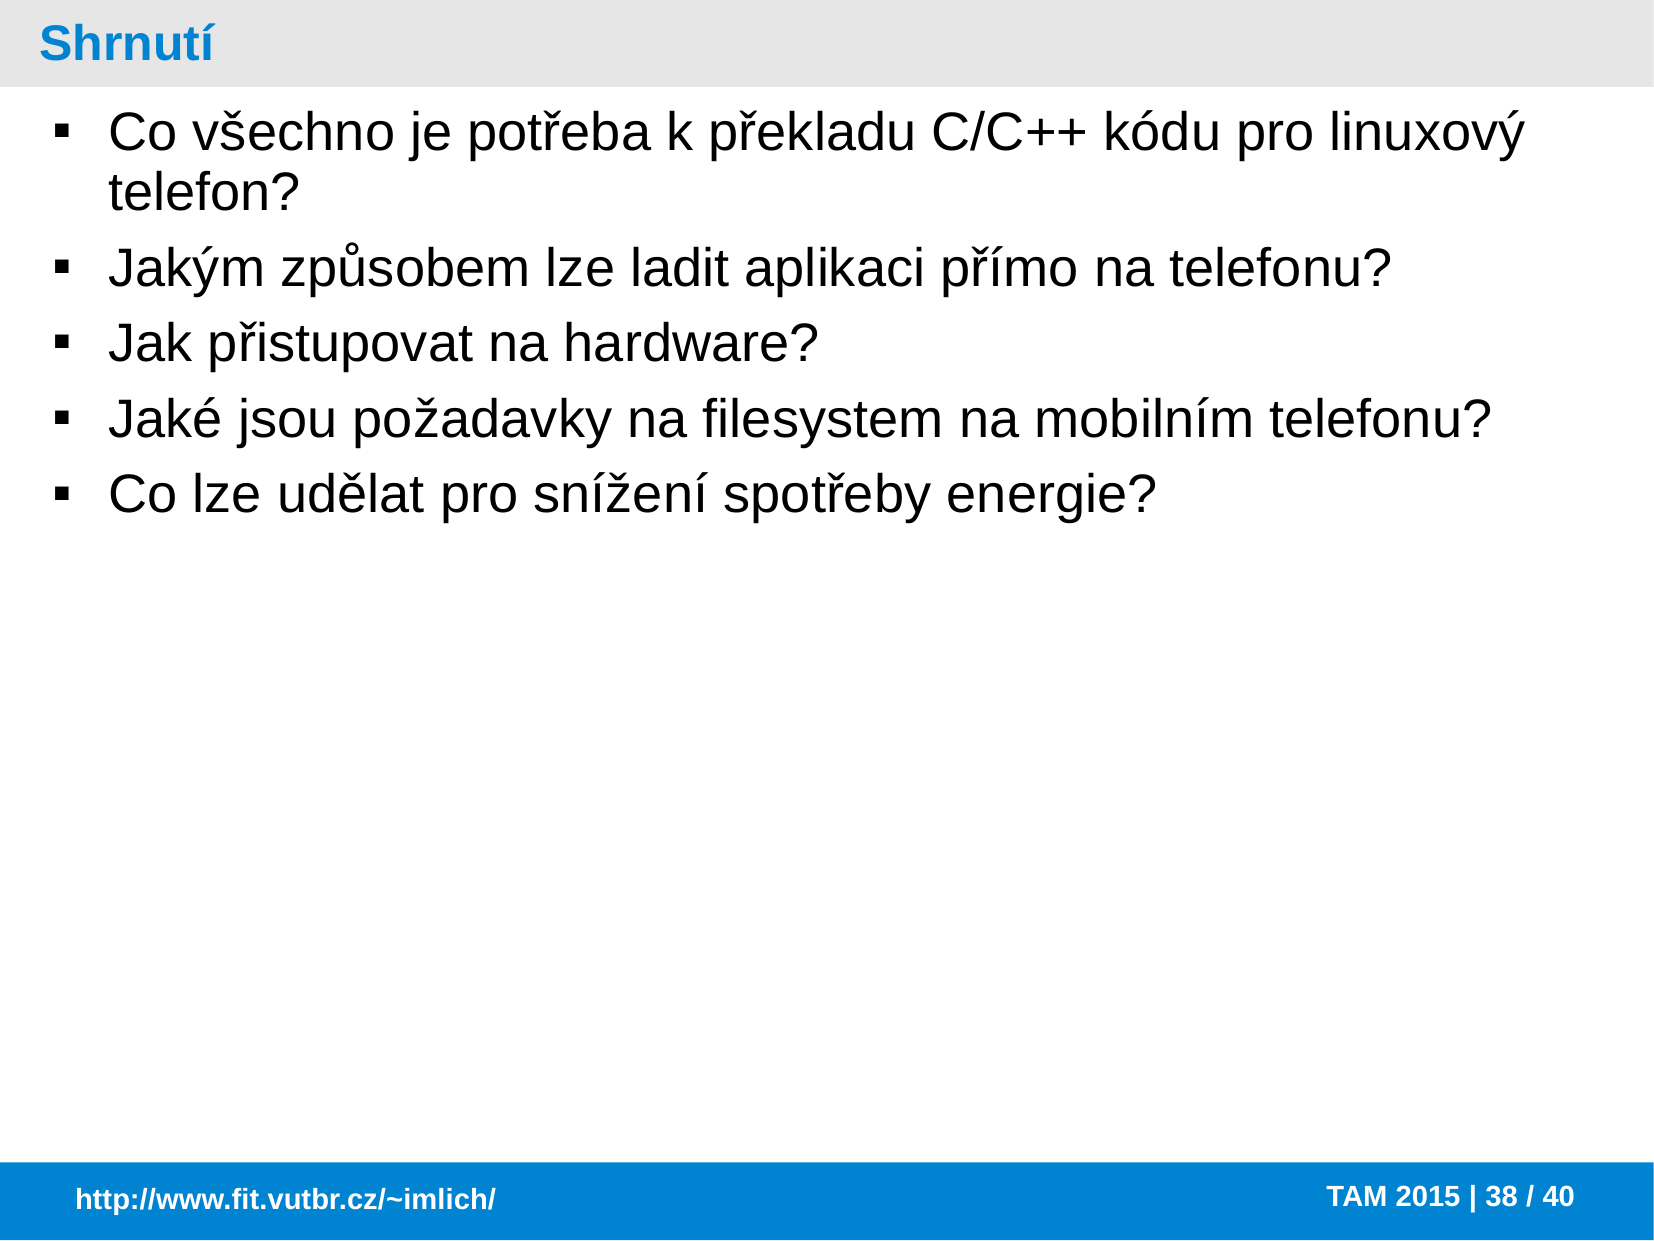

# Shrnutí
Co všechno je potřeba k překladu C/C++ kódu pro linuxový telefon?
Jakým způsobem lze ladit aplikaci přímo na telefonu?
Jak přistupovat na hardware?
Jaké jsou požadavky na filesystem na mobilním telefonu?
Co lze udělat pro snížení spotřeby energie?